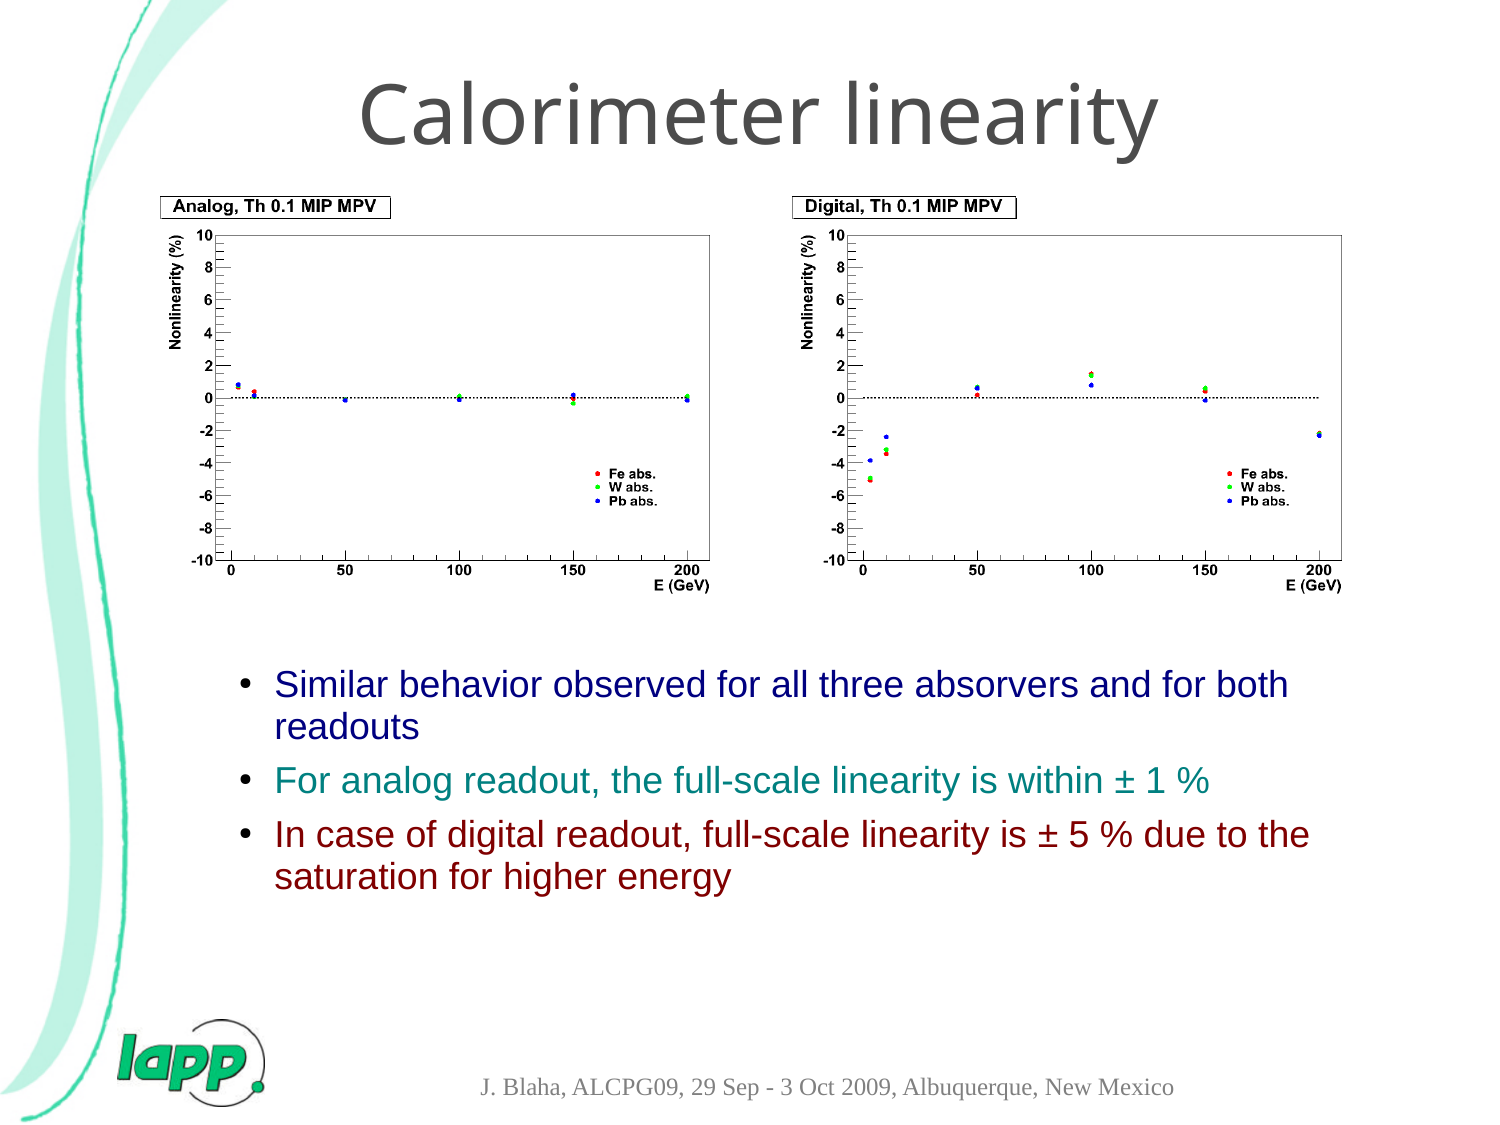

Calorimeter linearity
#
Similar behavior observed for all three absorvers and for both readouts
For analog readout, the full-scale linearity is within ± 1 %
In case of digital readout, full-scale linearity is ± 5 % due to the saturation for higher energy
J. Blaha, ALCPG09, 29 Sep - 3 Oct 2009, Albuquerque, New Mexico